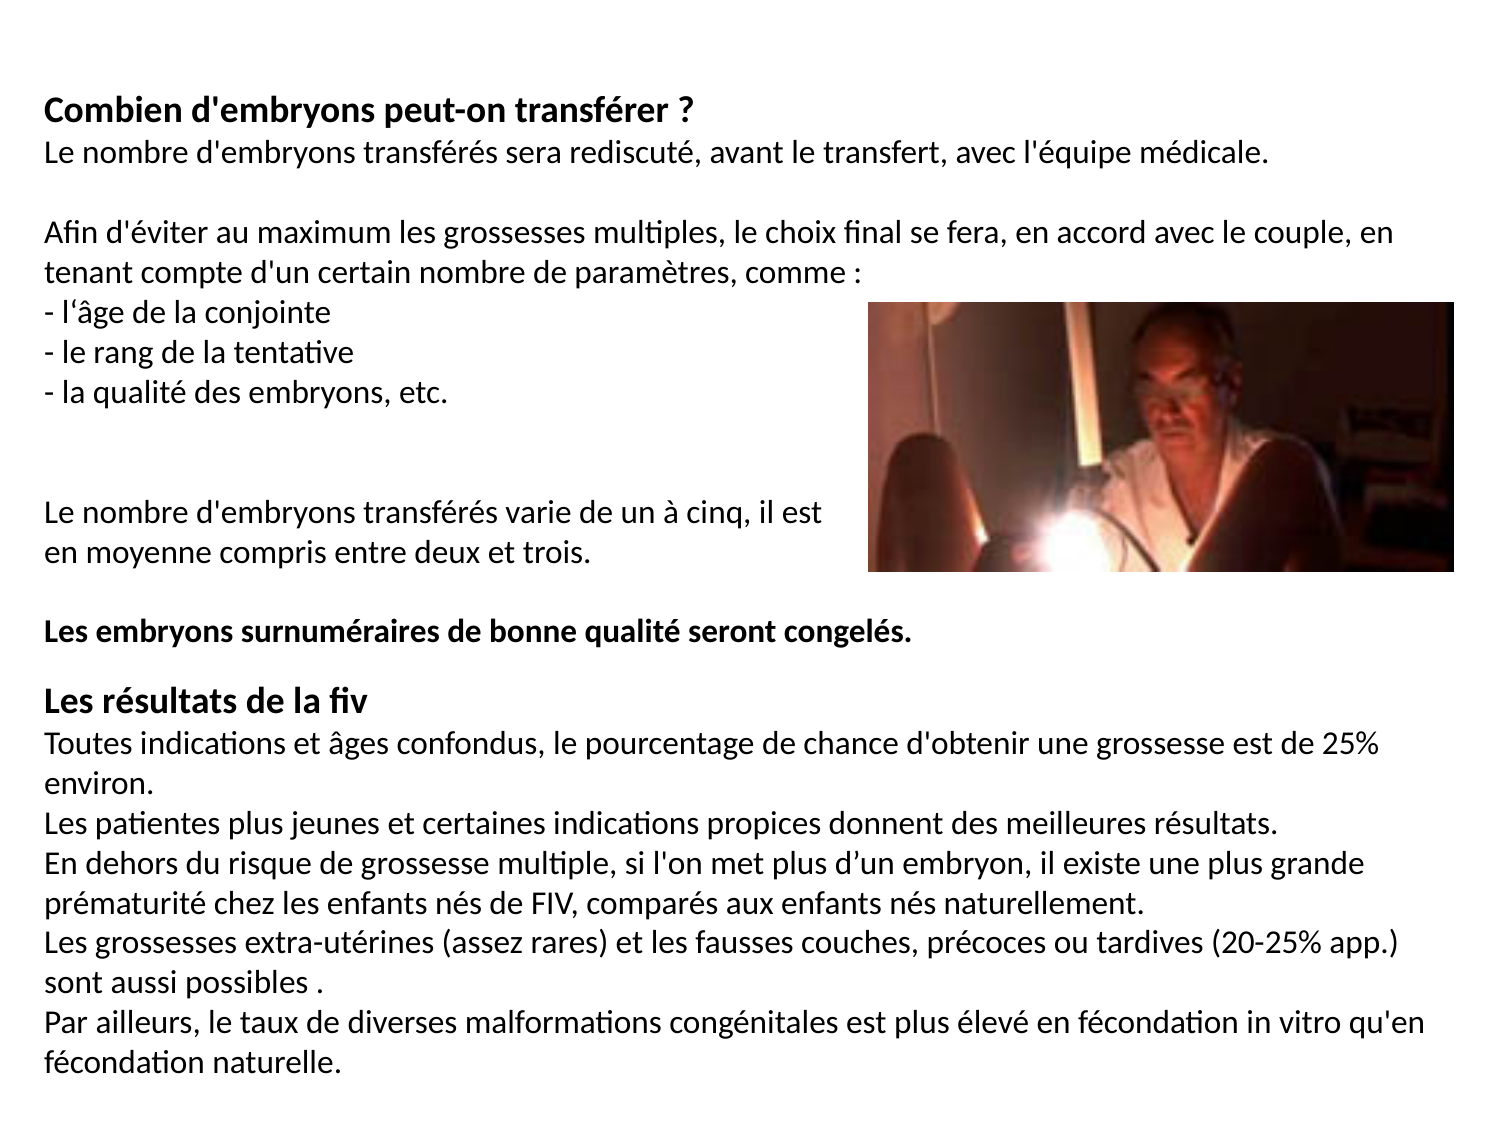

Combien d'embryons peut-on transférer ?
Le nombre d'embryons transférés sera rediscuté, avant le transfert, avec l'équipe médicale.
Afin d'éviter au maximum les grossesses multiples, le choix final se fera, en accord avec le couple, en tenant compte d'un certain nombre de paramètres, comme :
- l‘âge de la conjointe 
- le rang de la tentative
- la qualité des embryons, etc.
Le nombre d'embryons transférés varie de un à cinq, il est
en moyenne compris entre deux et trois.
Les embryons surnuméraires de bonne qualité seront congelés.
Les résultats de la fiv
Toutes indications et âges confondus, le pourcentage de chance d'obtenir une grossesse est de 25% environ.
Les patientes plus jeunes et certaines indications propices donnent des meilleures résultats.
En dehors du risque de grossesse multiple, si l'on met plus d’un embryon, il existe une plus grande prématurité chez les enfants nés de FIV, comparés aux enfants nés naturellement.
Les grossesses extra-utérines (assez rares) et les fausses couches, précoces ou tardives (20-25% app.) sont aussi possibles .
Par ailleurs, le taux de diverses malformations congénitales est plus élevé en fécondation in vitro qu'en fécondation naturelle.